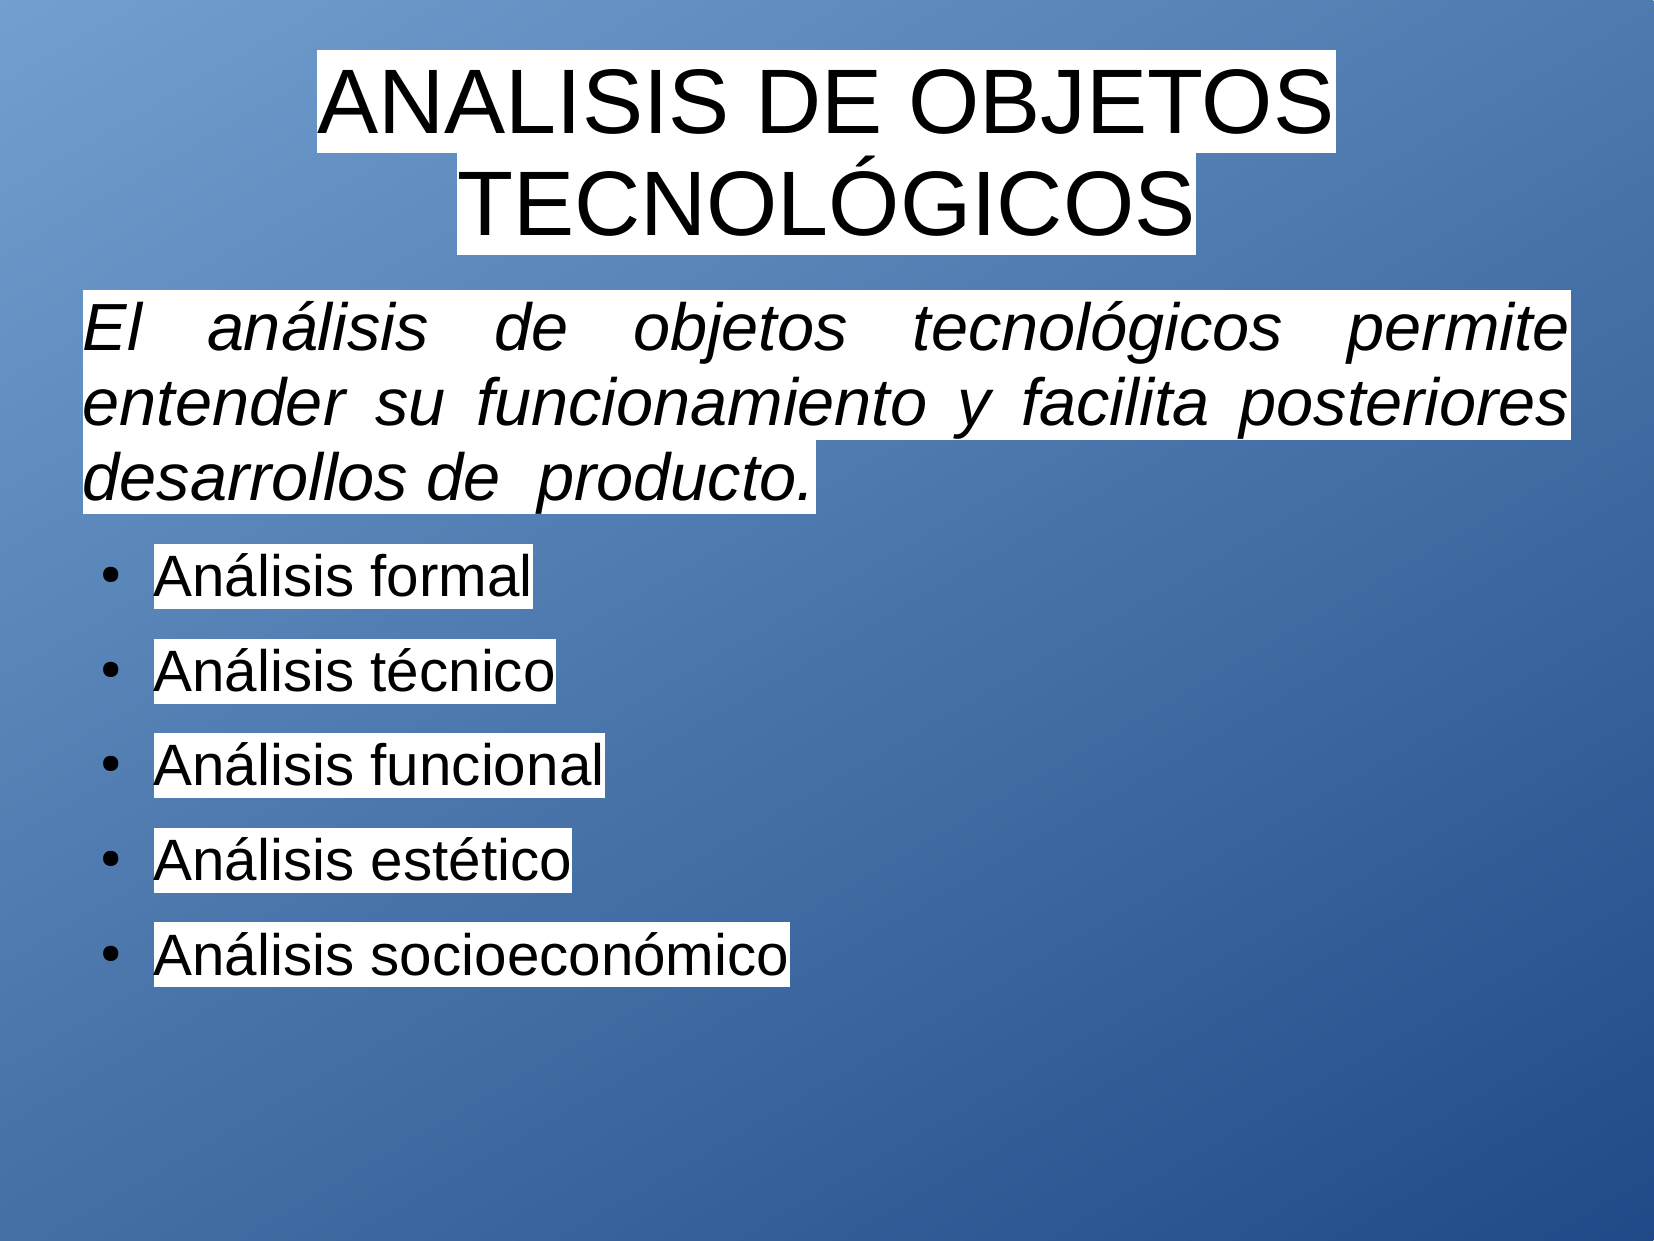

# ANALISIS DE OBJETOS TECNOLÓGICOS
El análisis de objetos tecnológicos permite entender su funcionamiento y facilita posteriores desarrollos de producto.
Análisis formal
Análisis técnico
Análisis funcional
Análisis estético
Análisis socioeconómico